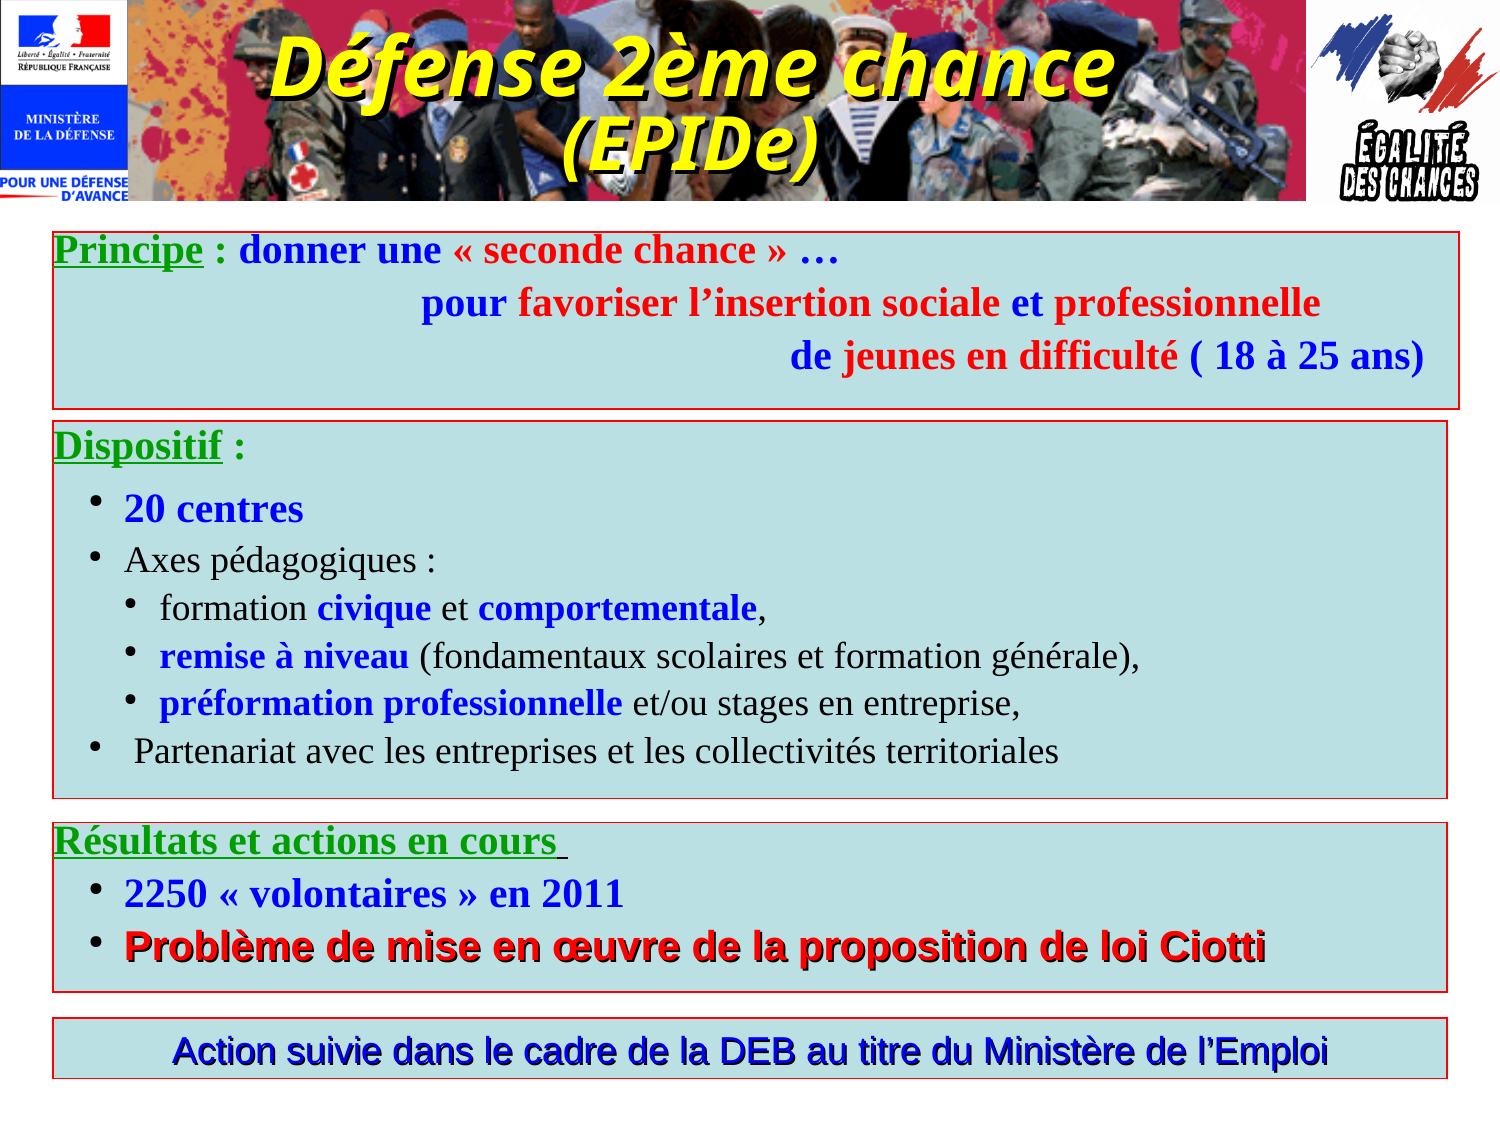

Défense 2ème chance
(EPIDe)
Principe : donner une « seconde chance » …
						pour favoriser l’insertion sociale et professionnelle
											de jeunes en difficulté ( 18 à 25 ans)
Dispositif :
20 centres
Axes pédagogiques :
formation civique et comportementale,
remise à niveau (fondamentaux scolaires et formation générale),
préformation professionnelle et/ou stages en entreprise,
 Partenariat avec les entreprises et les collectivités territoriales
Résultats et actions en cours
2250 « volontaires » en 2011
Problème de mise en œuvre de la proposition de loi Ciotti
Action suivie dans le cadre de la DEB au titre du Ministère de l’Emploi